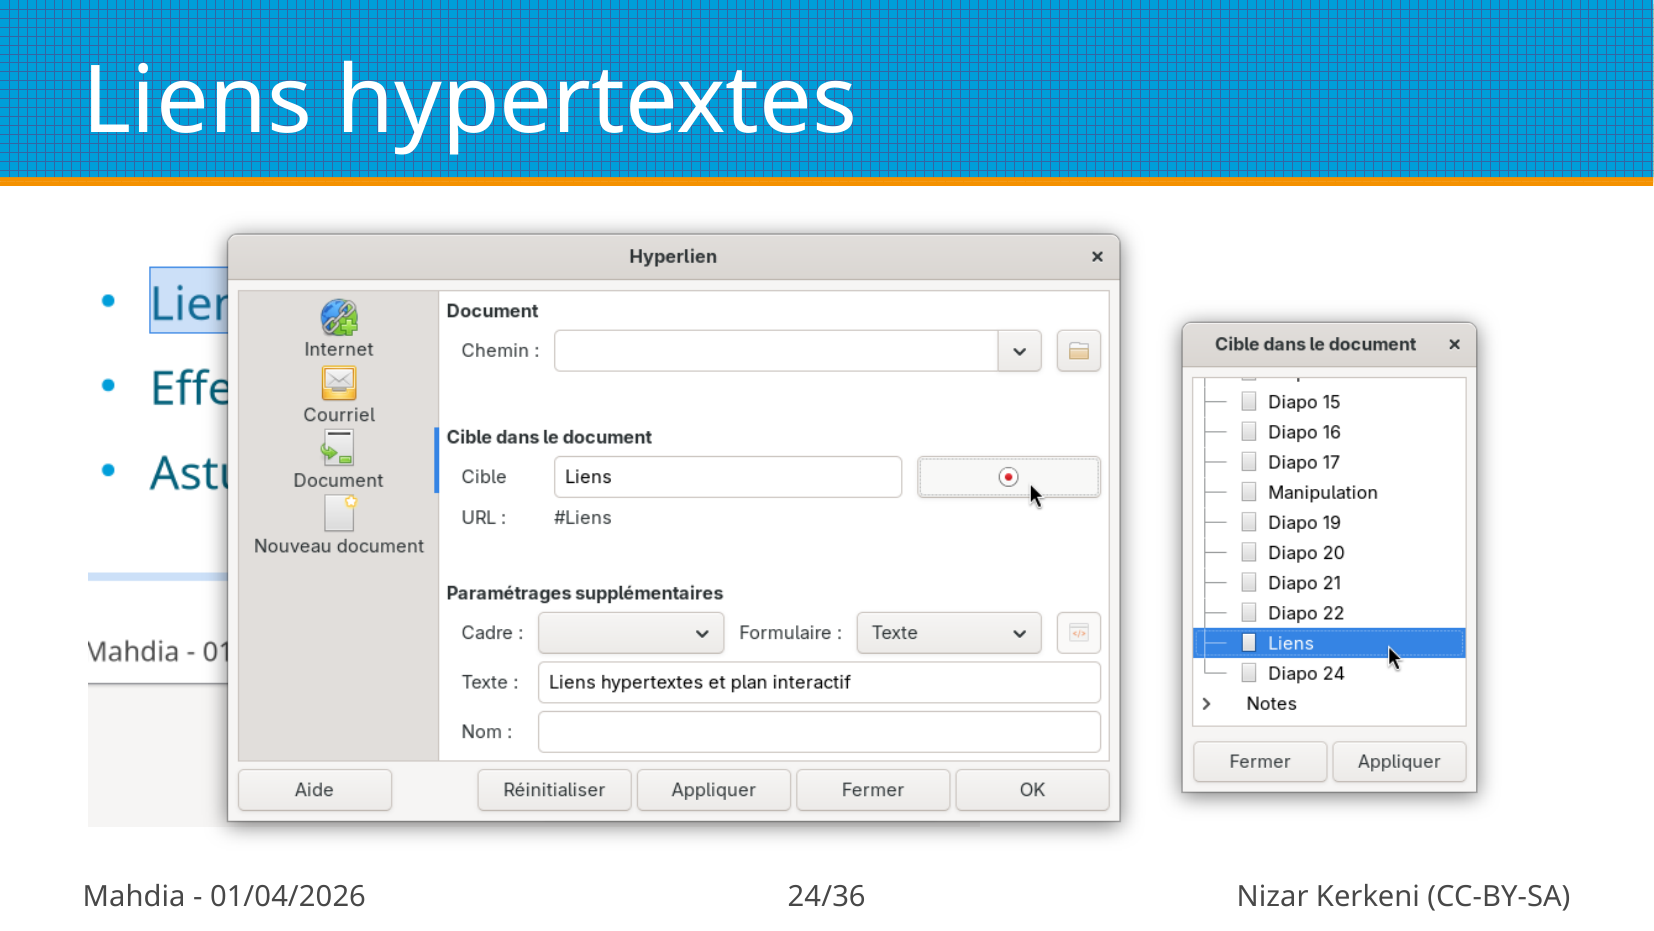

# Liens hypertextes
Mahdia - 01/04/2026
24